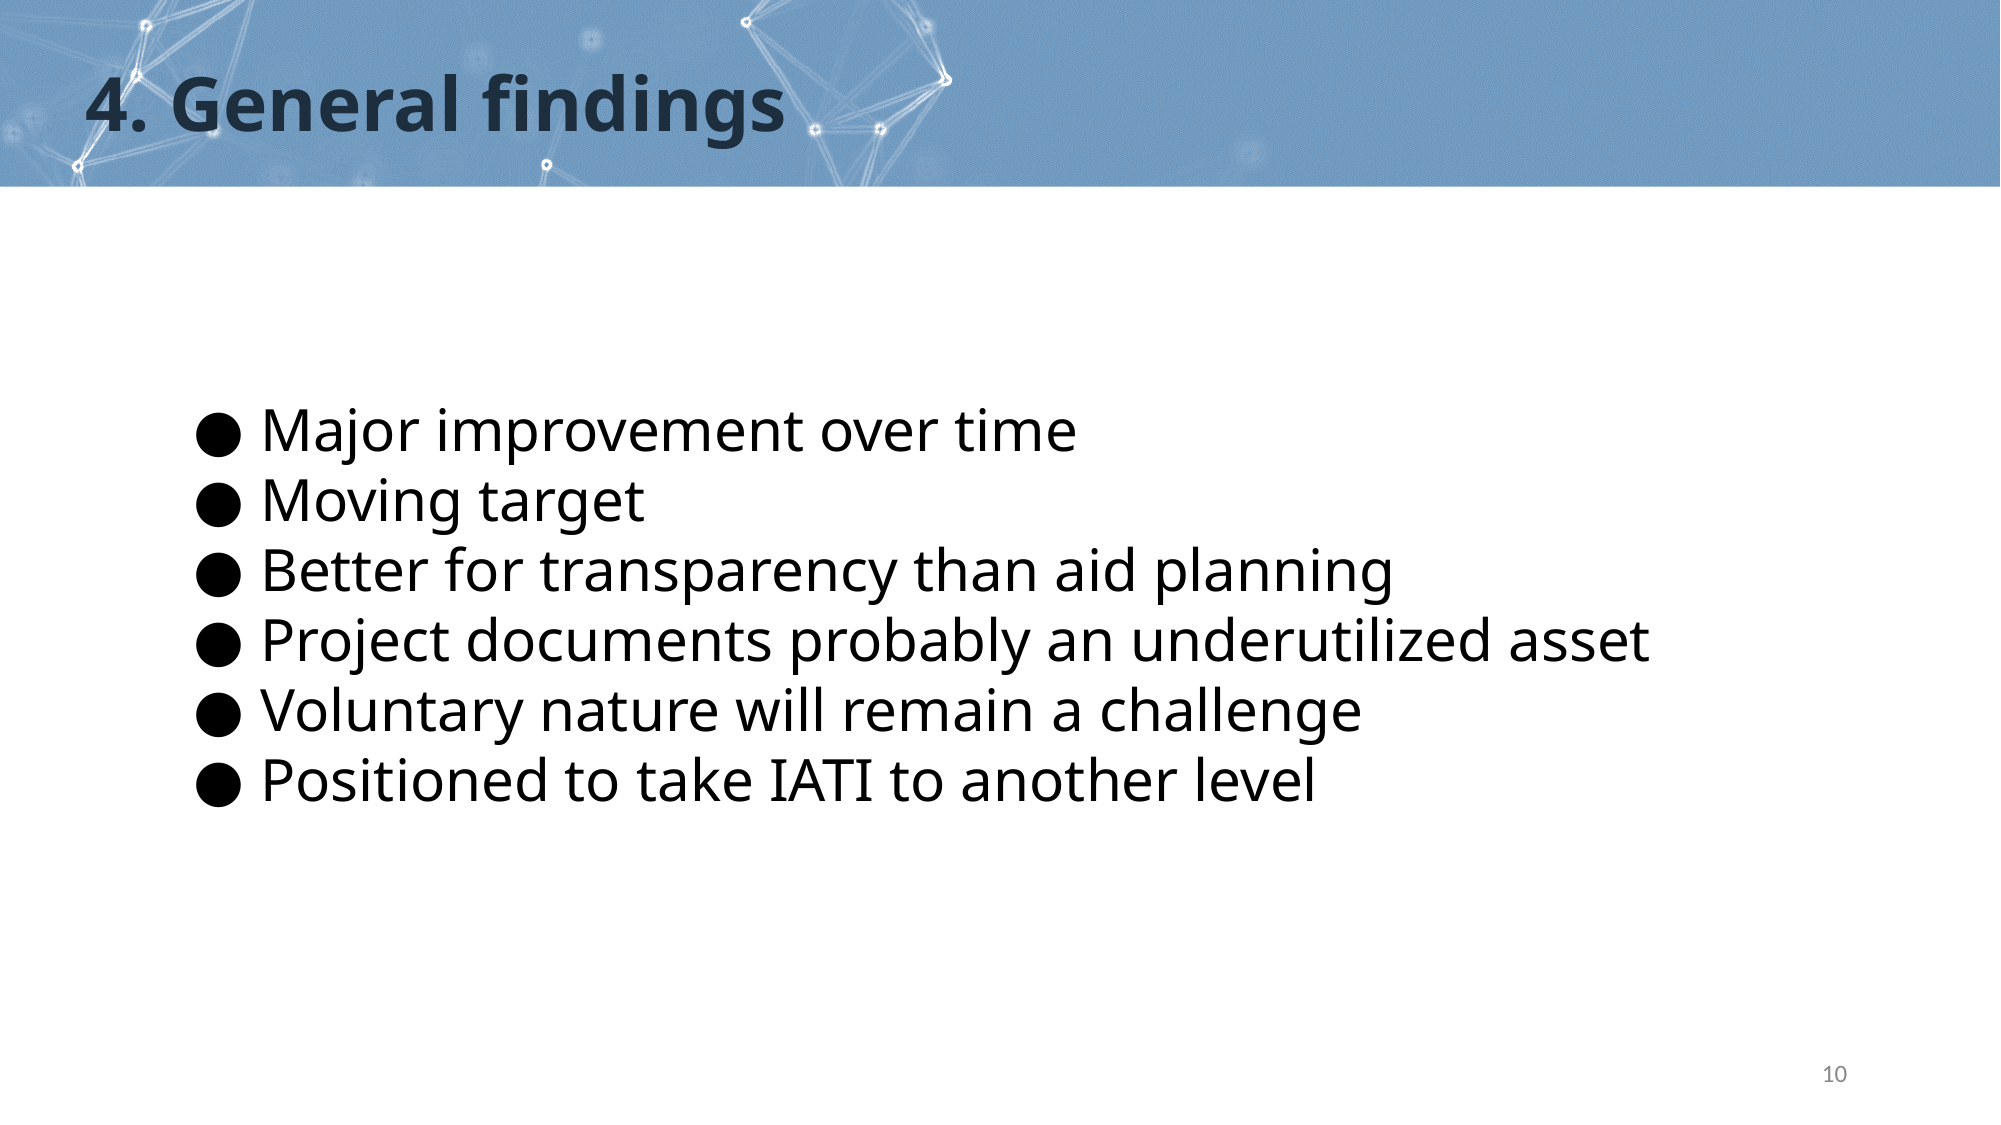

4. General findings
Major improvement over time
Moving target
Better for transparency than aid planning
Project documents probably an underutilized asset
Voluntary nature will remain a challenge
Positioned to take IATI to another level